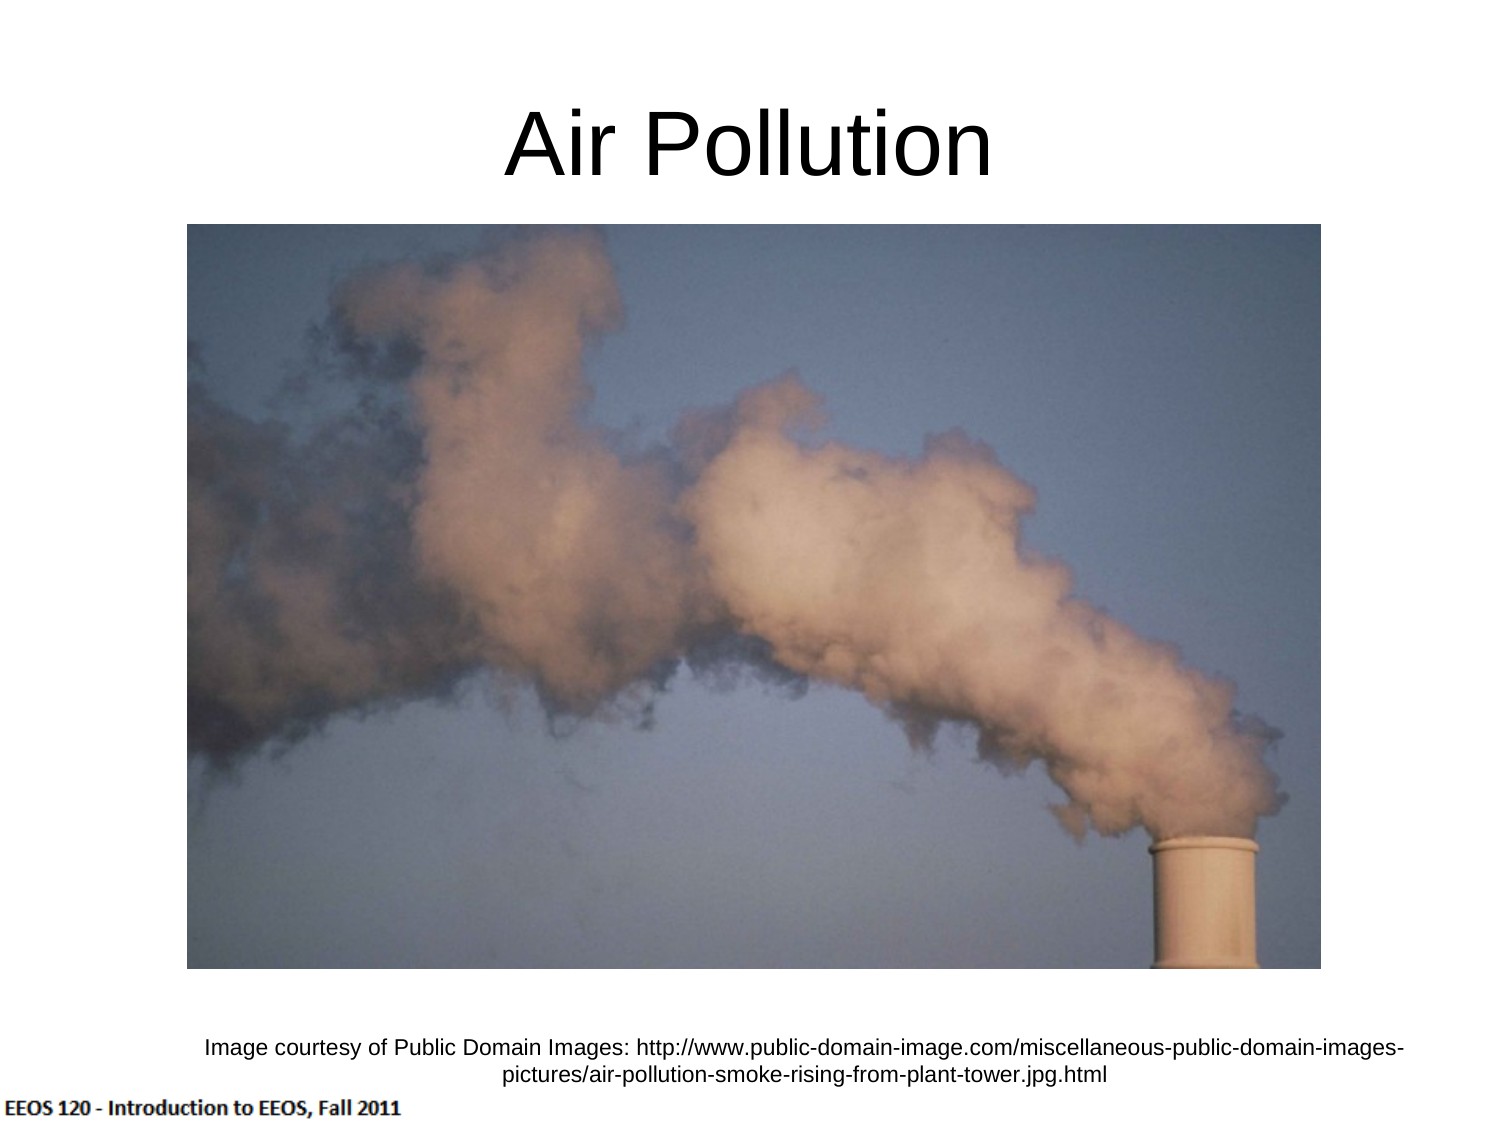

# Air Pollution
Image courtesy of Public Domain Images: http://www.public-domain-image.com/miscellaneous-public-domain-images-pictures/air-pollution-smoke-rising-from-plant-tower.jpg.html